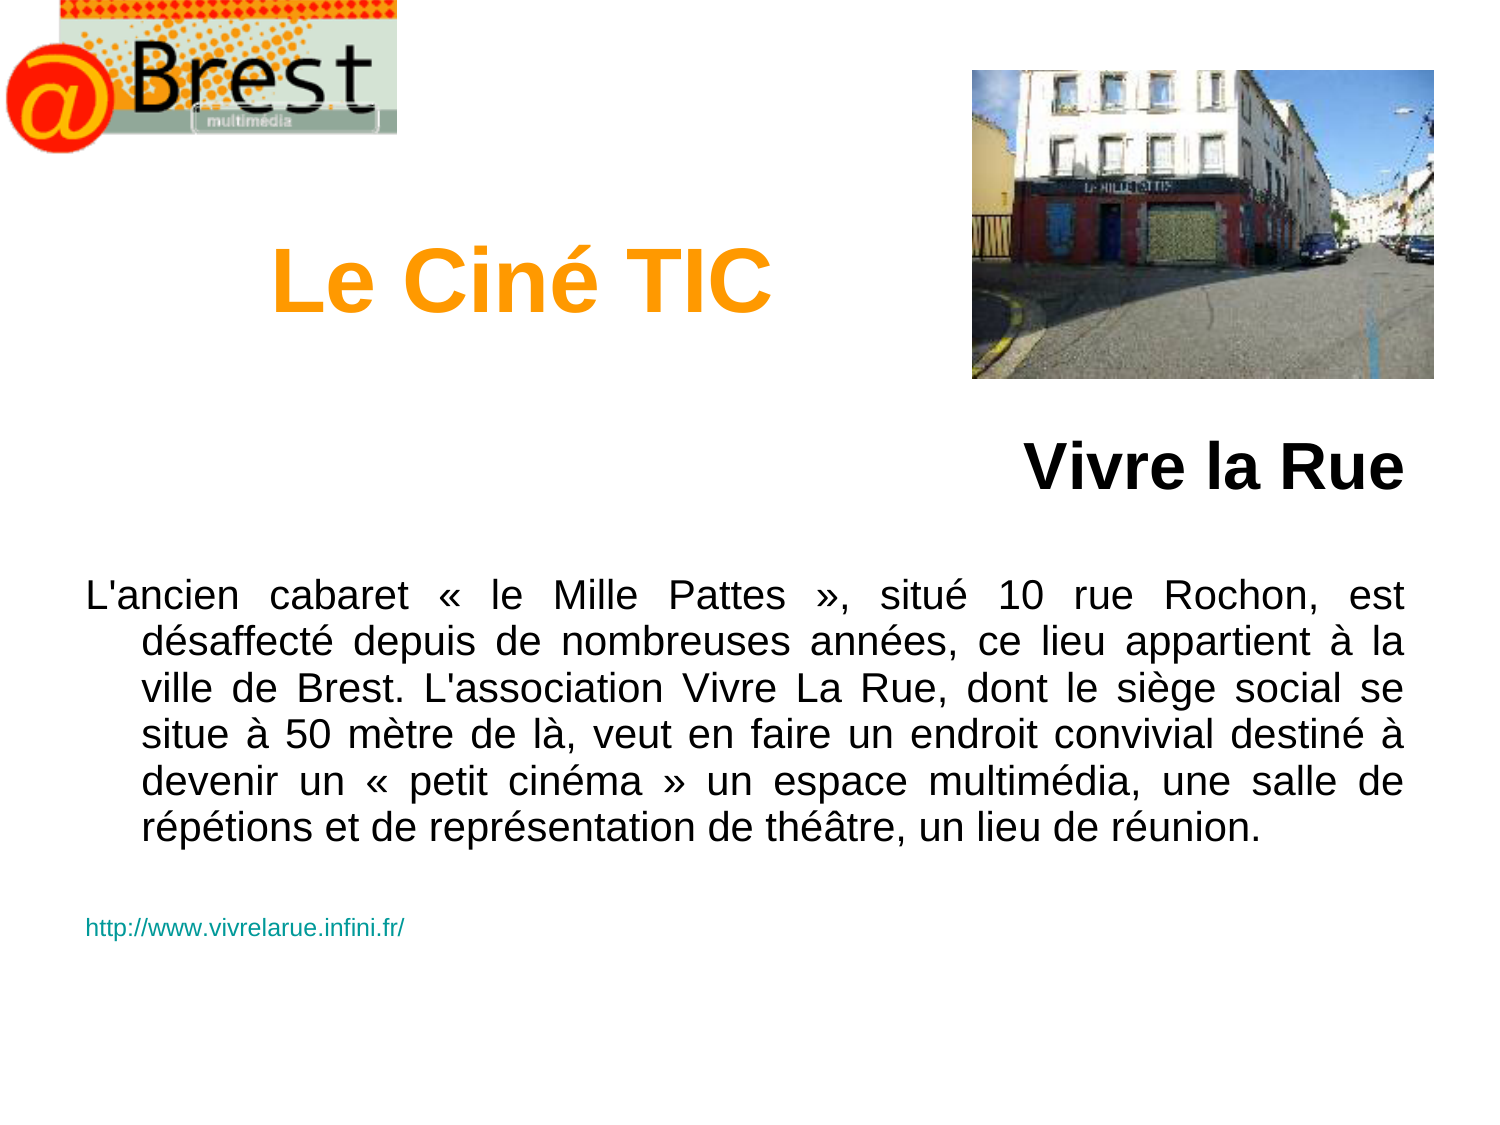

# Le Ciné TIC
Vivre la Rue
L'ancien cabaret « le Mille Pattes », situé 10 rue Rochon, est désaffecté depuis de nombreuses années, ce lieu appartient à la ville de Brest. L'association Vivre La Rue, dont le siège social se situe à 50 mètre de là, veut en faire un endroit convivial destiné à devenir un « petit cinéma » un espace multimédia, une salle de répétions et de représentation de théâtre, un lieu de réunion.
http://www.vivrelarue.infini.fr/